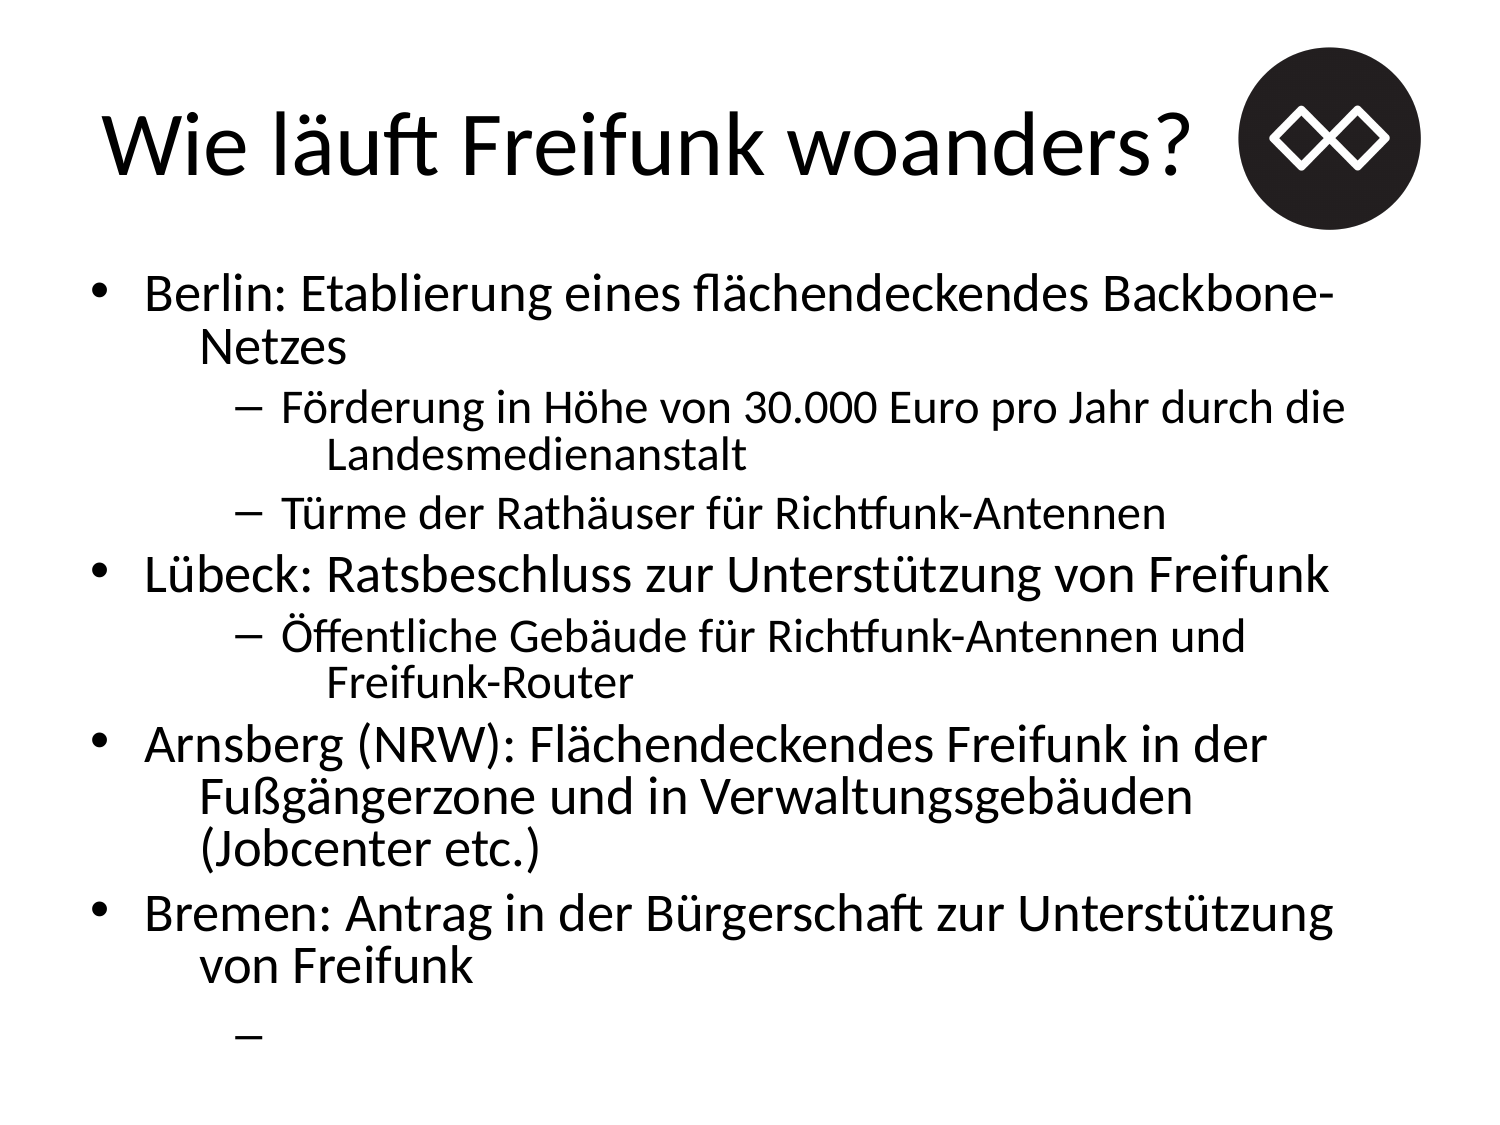

# Wie läuft Freifunk woanders?
Berlin: Etablierung eines flächendeckendes Backbone-Netzes
Förderung in Höhe von 30.000 Euro pro Jahr durch die Landesmedienanstalt
Türme der Rathäuser für Richtfunk-Antennen
Lübeck: Ratsbeschluss zur Unterstützung von Freifunk
Öffentliche Gebäude für Richtfunk-Antennen und Freifunk-Router
Arnsberg (NRW): Flächendeckendes Freifunk in der Fußgängerzone und in Verwaltungsgebäuden (Jobcenter etc.)
Bremen: Antrag in der Bürgerschaft zur Unterstützung von Freifunk